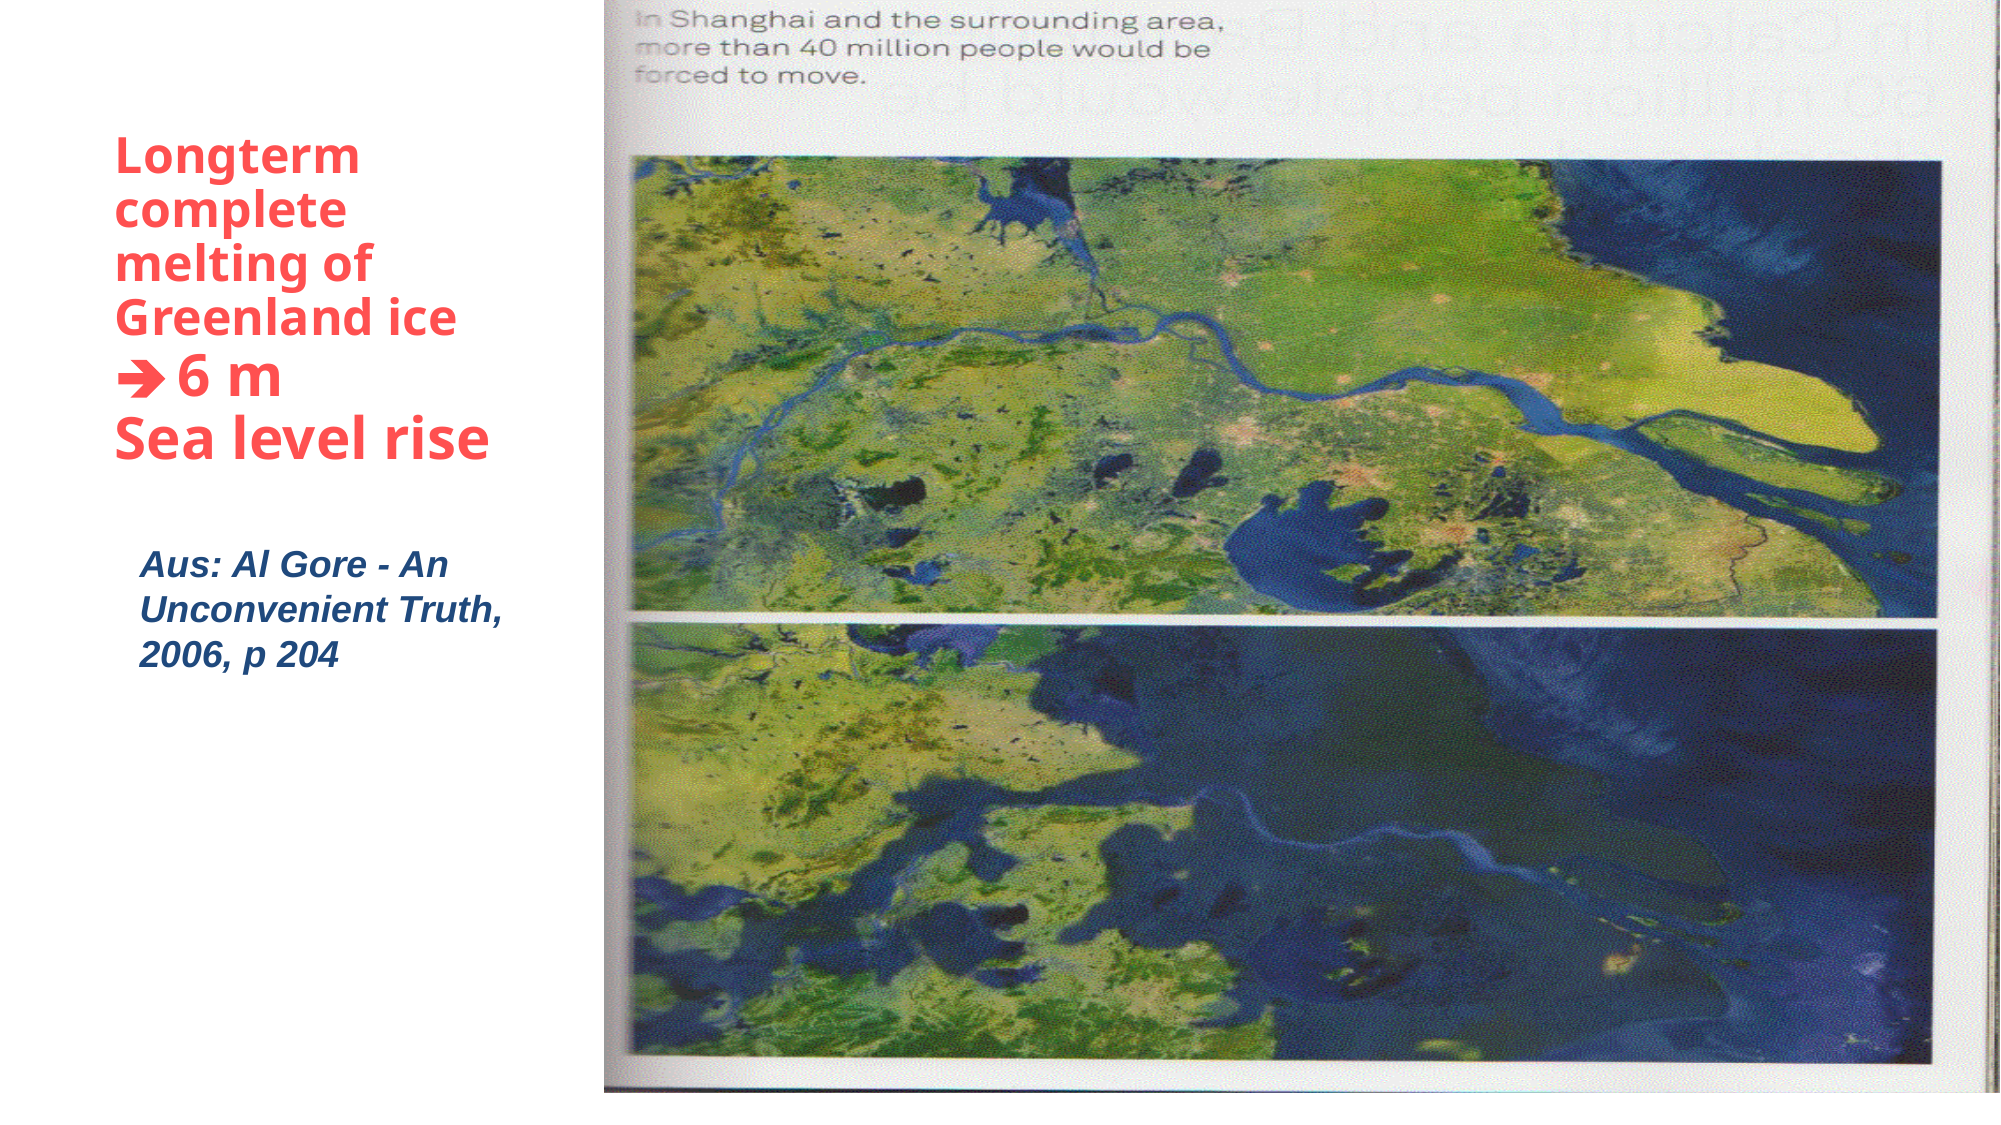

# Longterm complete melting of Greenland ice 6 m Sea level rise
Aus: Al Gore - An Unconvenient Truth, 2006, p 204